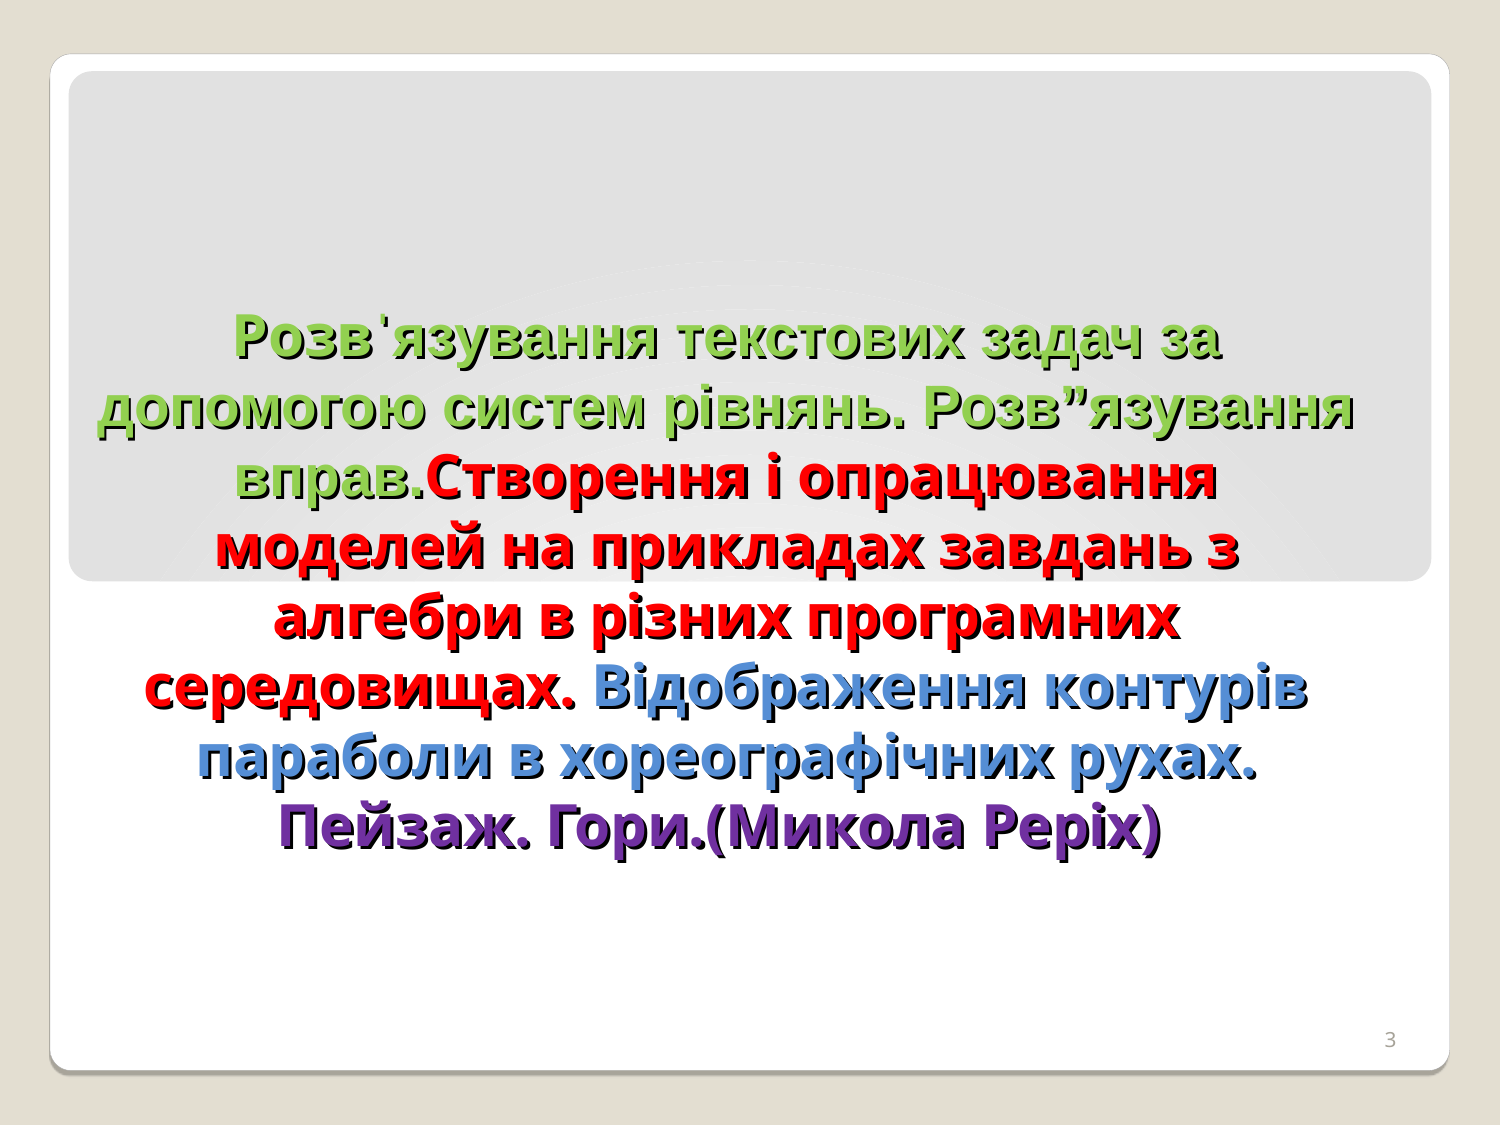

# Розвˈязування текстових задач за допомогою систем рівнянь. Розв”язування вправ.Створення і опрацювання моделей на прикладах завдань з алгебри в різних програмних середовищах. Відображення контурів параболи в хореографічних рухах. Пейзаж. Гори.(Микола Реріх)